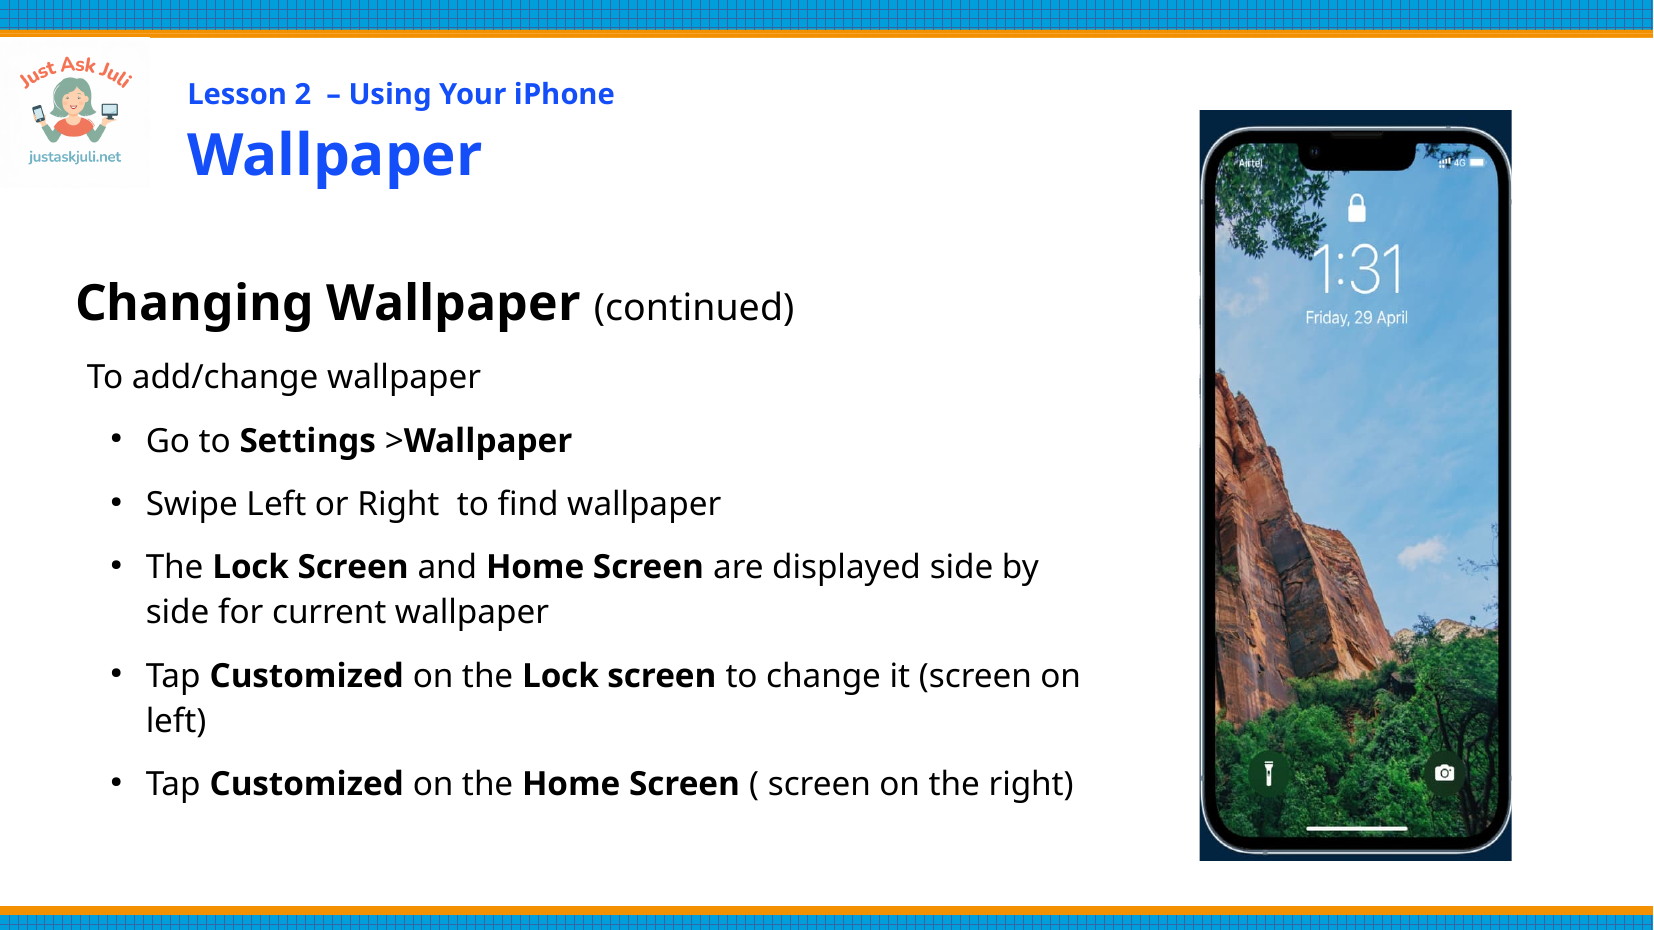

Lesson 2 – Using Your iPhone
Wallpaper
Changing Wallpaper (continued)
To add/change wallpaper
Go to Settings >Wallpaper
Swipe Left or Right to find wallpaper
The Lock Screen and Home Screen are displayed side by side for current wallpaper
Tap Customized on the Lock screen to change it (screen on left)
Tap Customized on the Home Screen ( screen on the right)